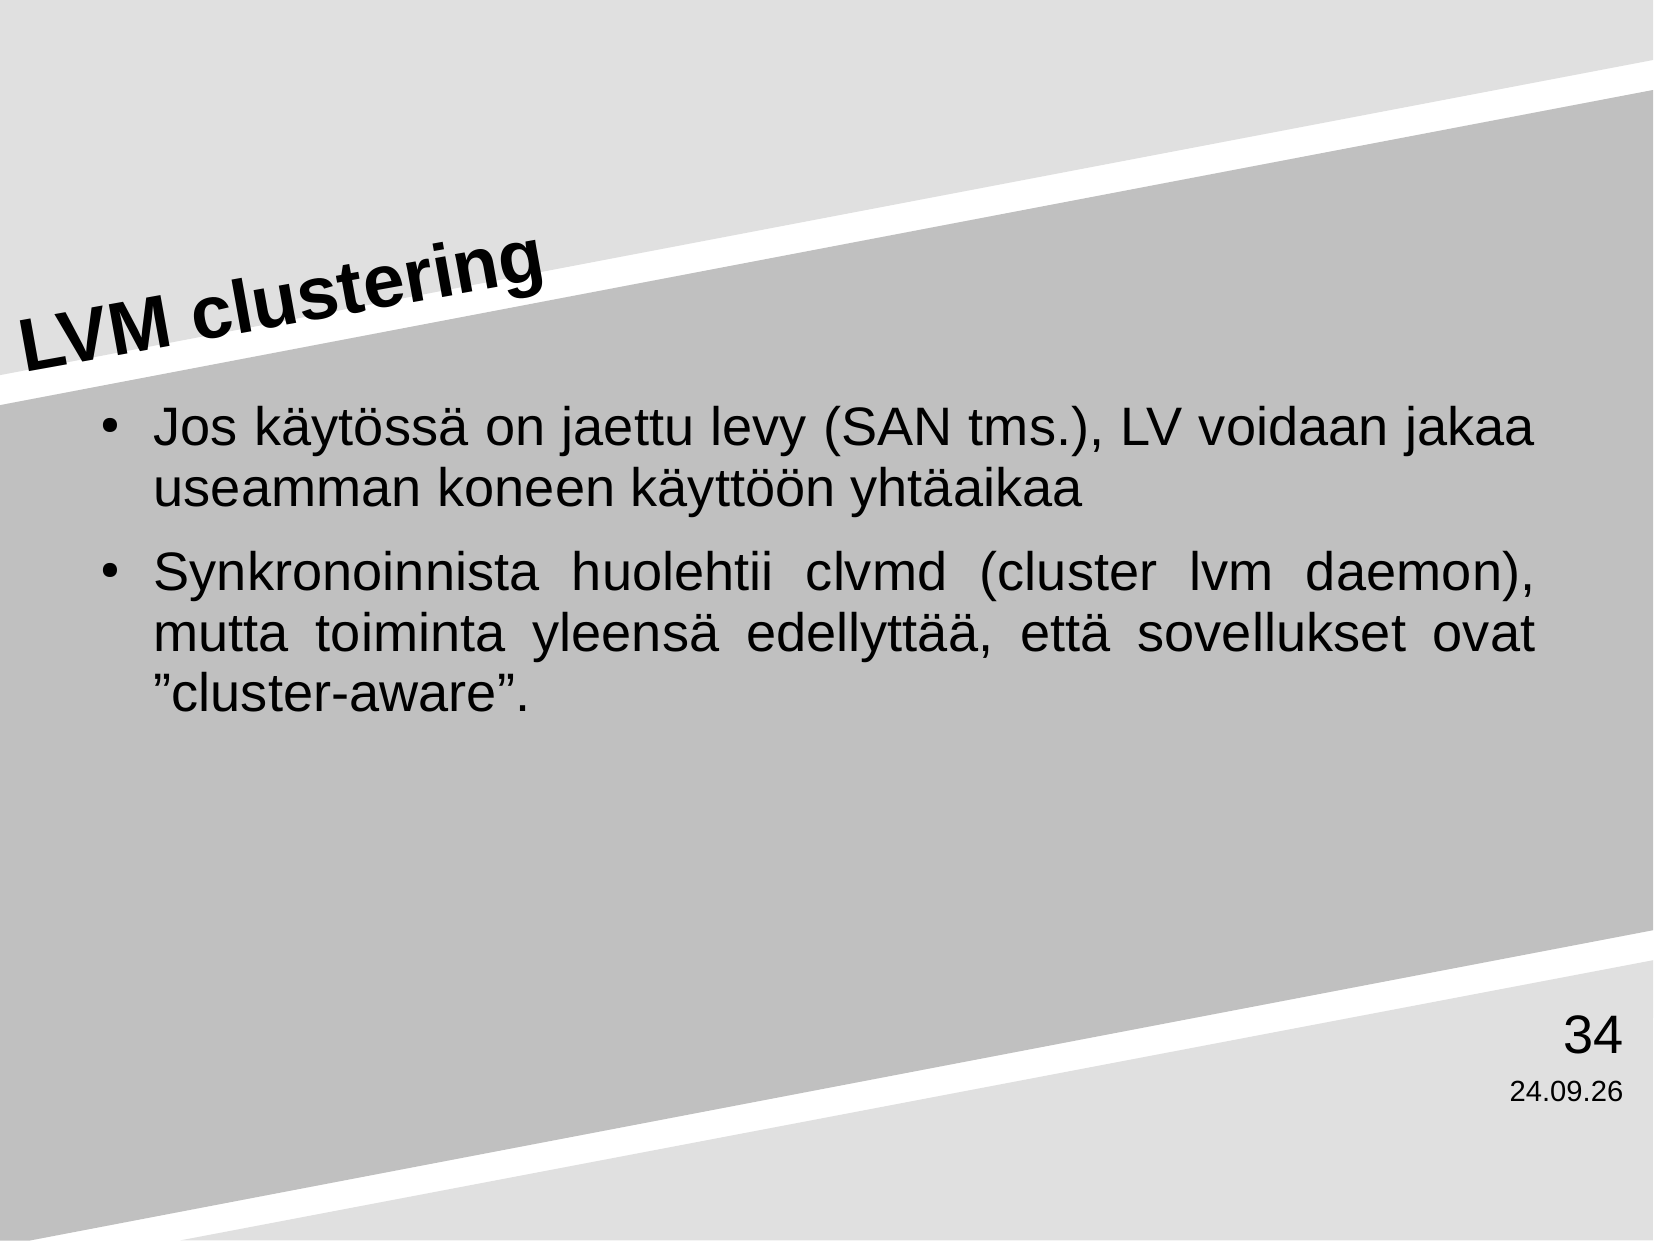

# LVM clustering
Jos käytössä on jaettu levy (SAN tms.), LV voidaan jakaa useamman koneen käyttöön yhtäaikaa
Synkronoinnista huolehtii clvmd (cluster lvm daemon), mutta toiminta yleensä edellyttää, että sovellukset ovat ”cluster-aware”.
34